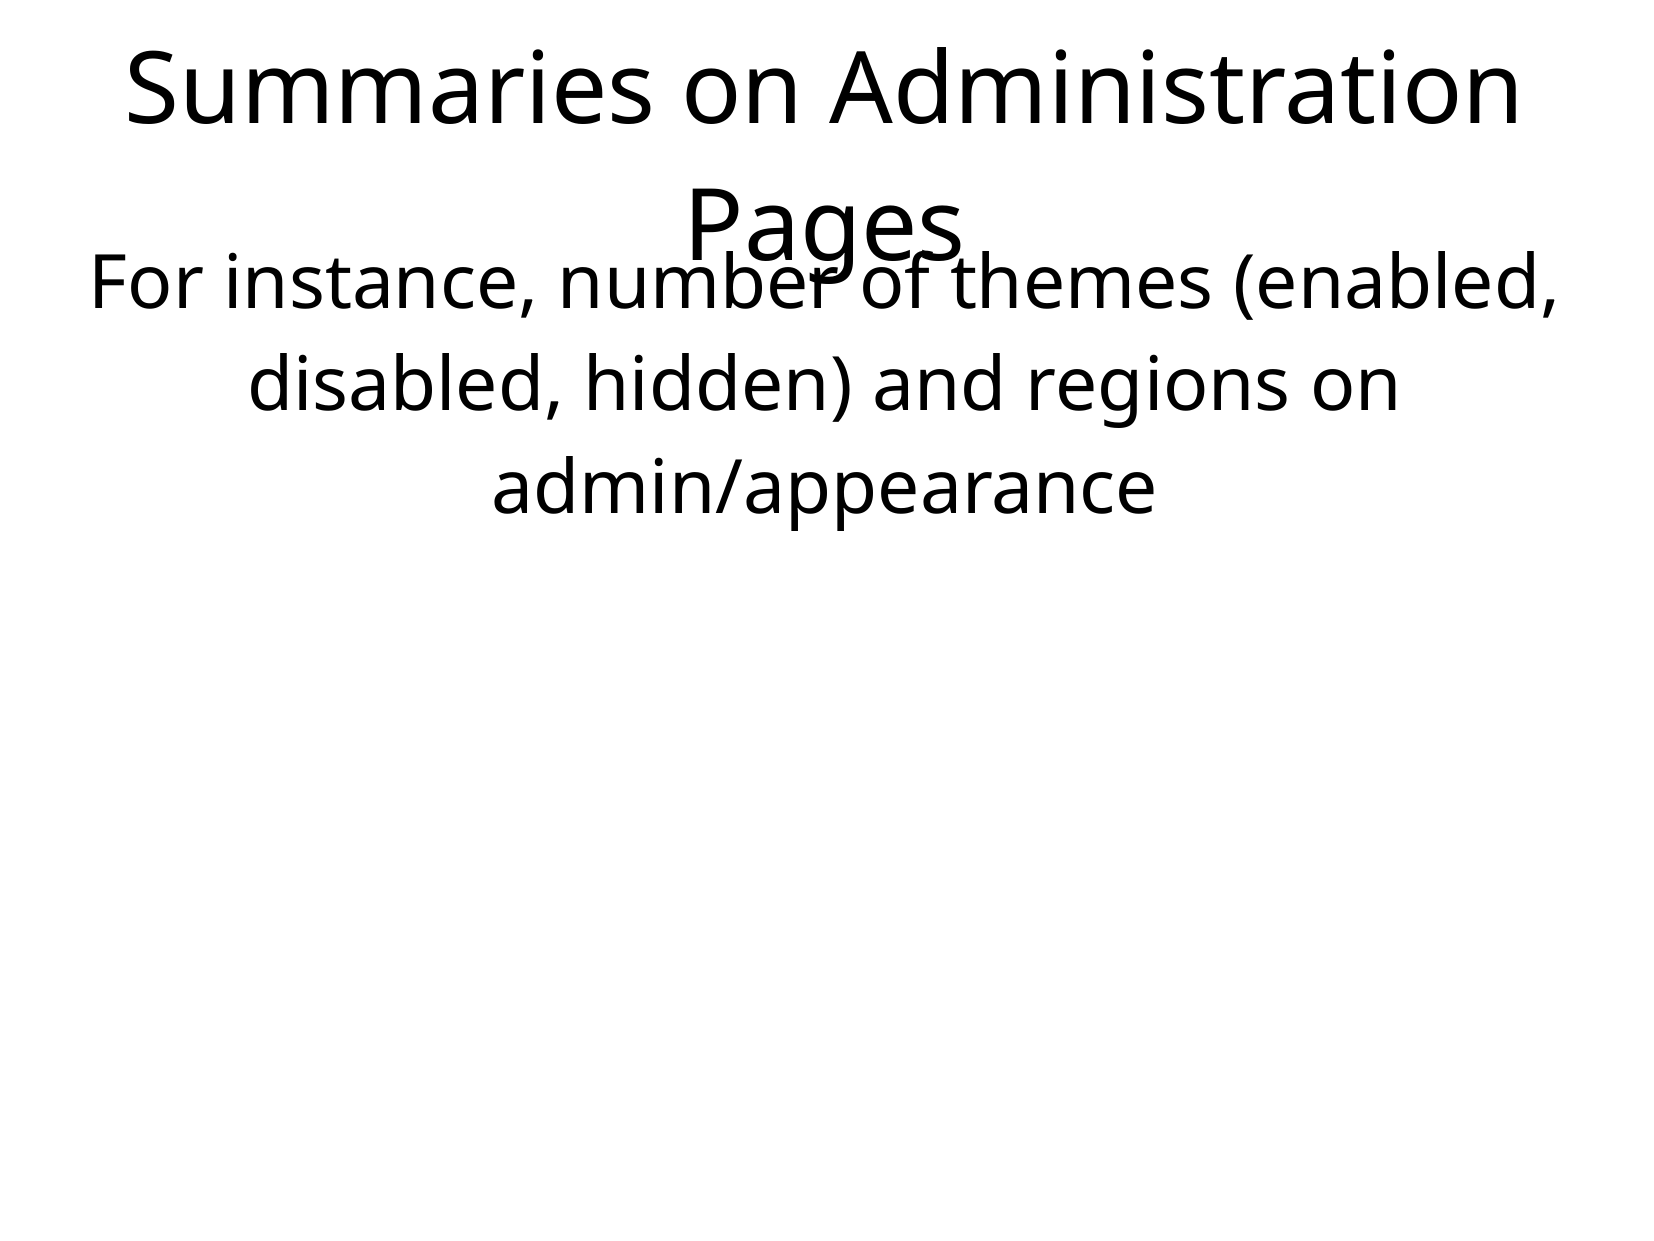

# Summaries on Administration Pages
For instance, number of themes (enabled, disabled, hidden) and regions on admin/appearance